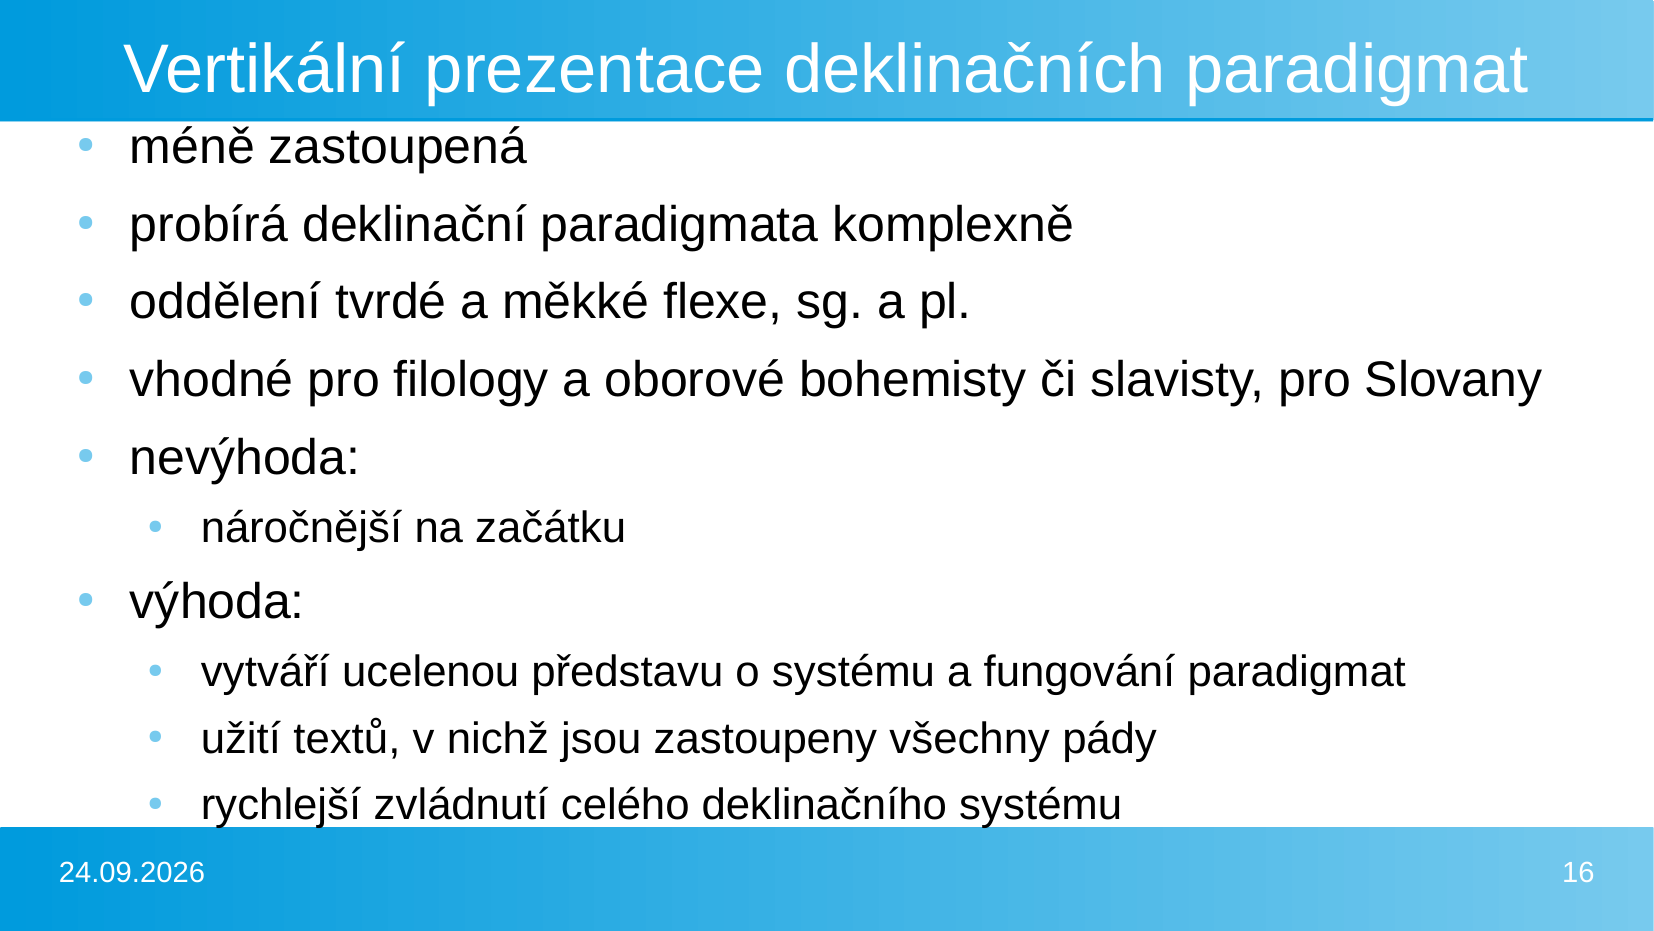

# Vertikální prezentace deklinačních paradigmat
méně zastoupená
probírá deklinační paradigmata komplexně
oddělení tvrdé a měkké flexe, sg. a pl.
vhodné pro filology a oborové bohemisty či slavisty, pro Slovany
nevýhoda:
náročnější na začátku
výhoda:
vytváří ucelenou představu o systému a fungování paradigmat
užití textů, v nichž jsou zastoupeny všechny pády
rychlejší zvládnutí celého deklinačního systému
16